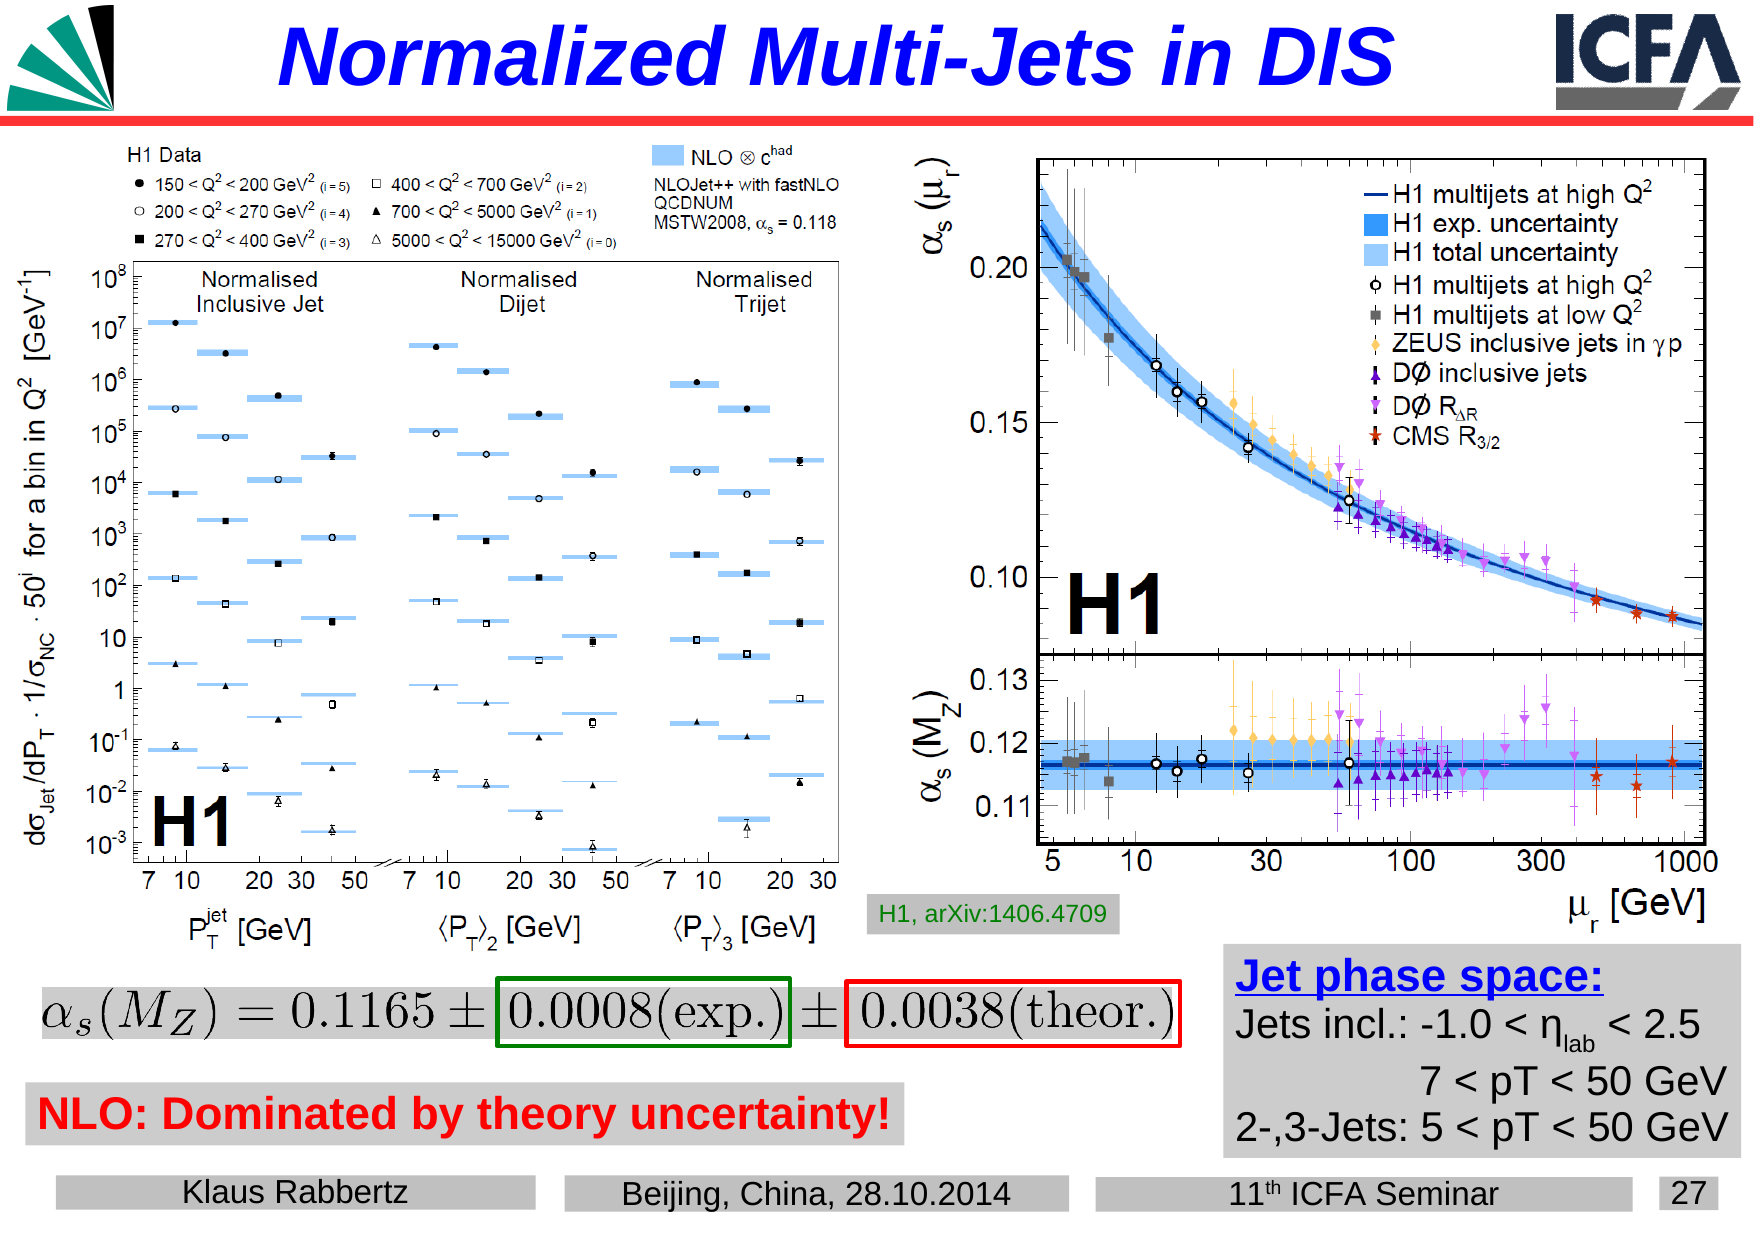

# Normalized Multi-Jets in DIS
H1, arXiv:1406.4709
Jet phase space:
Jets incl.: -1.0 < ηlab < 2.5
 7 < pT < 50 GeV
2-,3-Jets: 5 < pT < 50 GeV
NLO: Dominated by theory uncertainty!